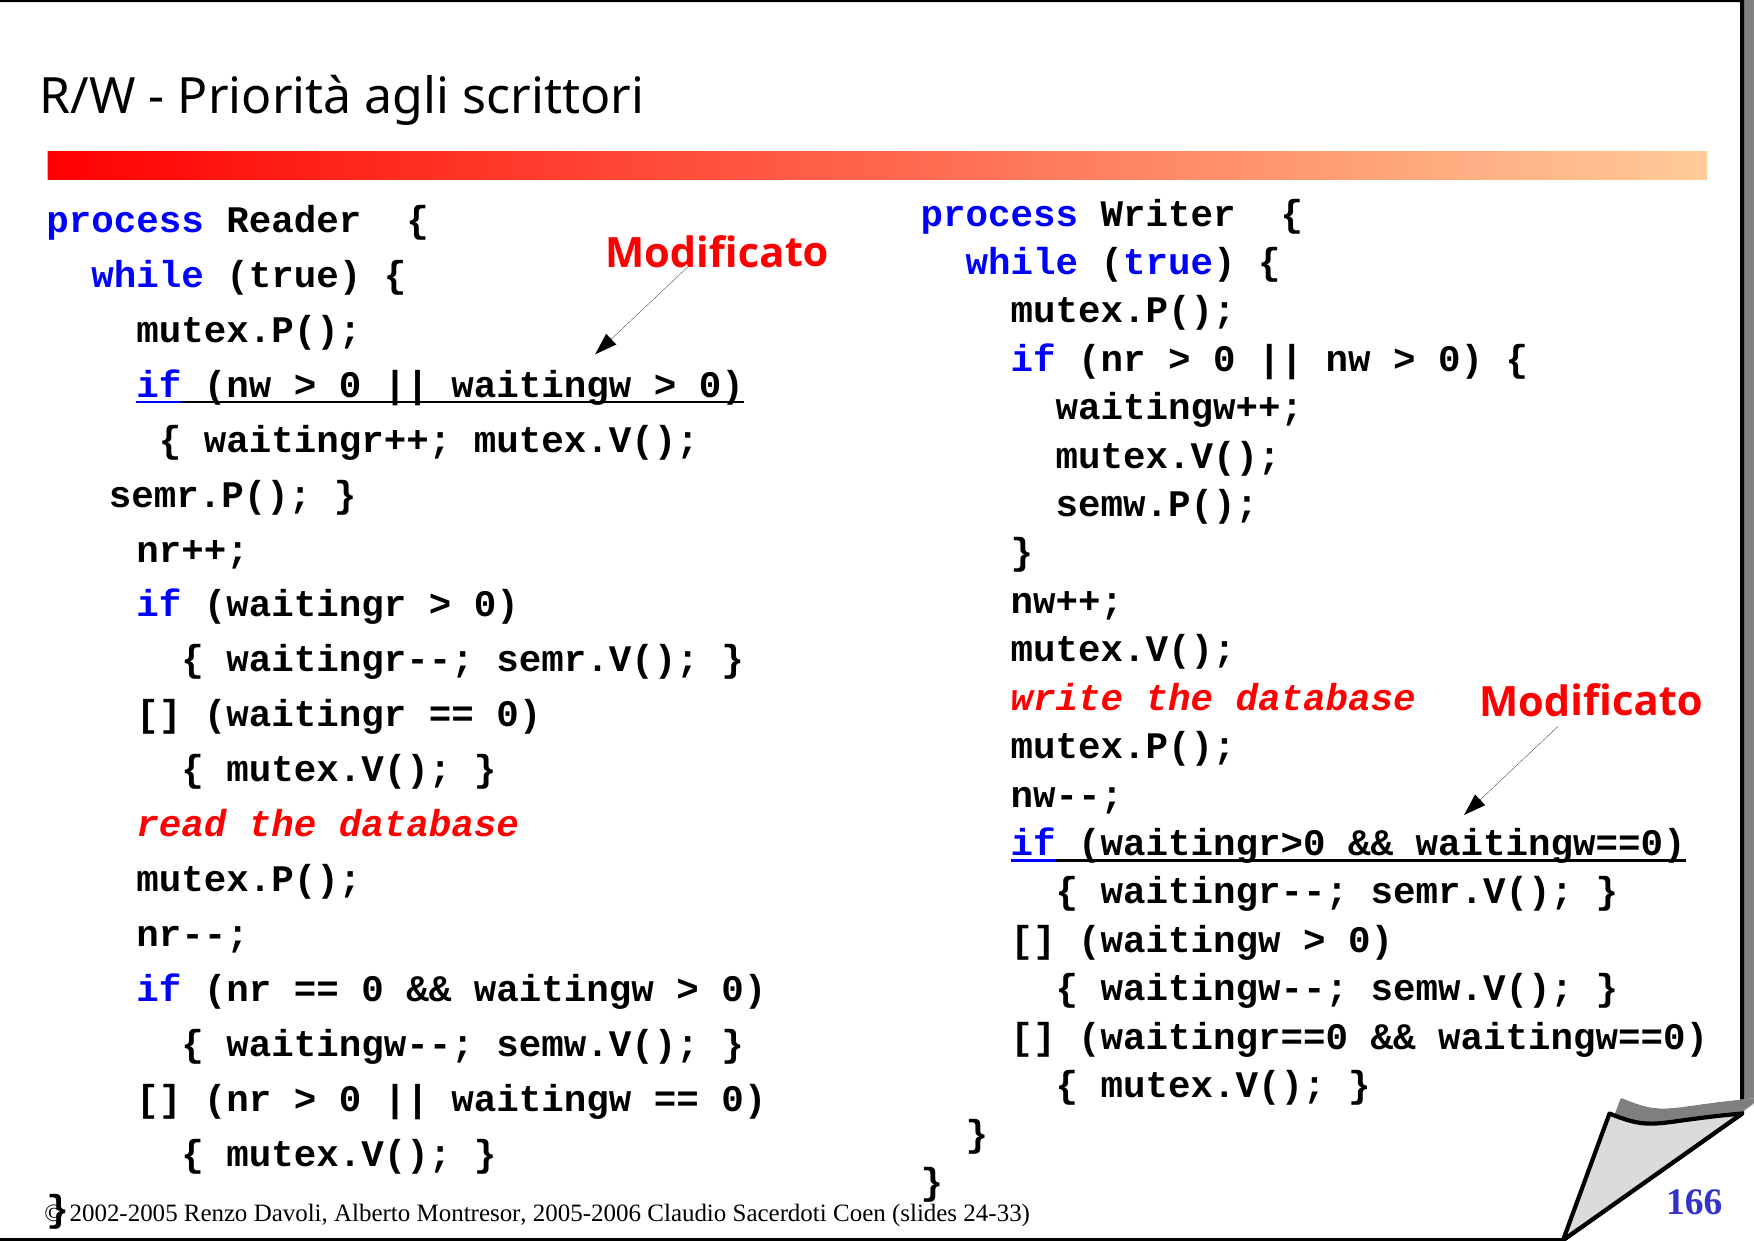

# R/W - Priorità agli scrittori
process Reader {
 while (true) {
 mutex.P();
 if (nw > 0 || waitingw > 0)
 { waitingr++; mutex.V(); semr.P(); }
 nr++;
 if (waitingr > 0)
 { waitingr--; semr.V(); }
 [] (waitingr == 0)
 { mutex.V(); }
 read the database
 mutex.P();
 nr--;
 if (nr == 0 && waitingw > 0)
 { waitingw--; semw.V(); }
 [] (nr > 0 || waitingw == 0)
 { mutex.V(); }
}
process Writer {
 while (true) {
 mutex.P();
 if (nr > 0 || nw > 0) {
 waitingw++;
 mutex.V();
 semw.P();
 }
 nw++;
 mutex.V();
 write the database
 mutex.P();
 nw--;
 if (waitingr>0 && waitingw==0)
 { waitingr--; semr.V(); }
 [] (waitingw > 0)
 { waitingw--; semw.V(); }
 [] (waitingr==0 && waitingw==0)
 { mutex.V(); }
 }
}
Modificato
Modificato